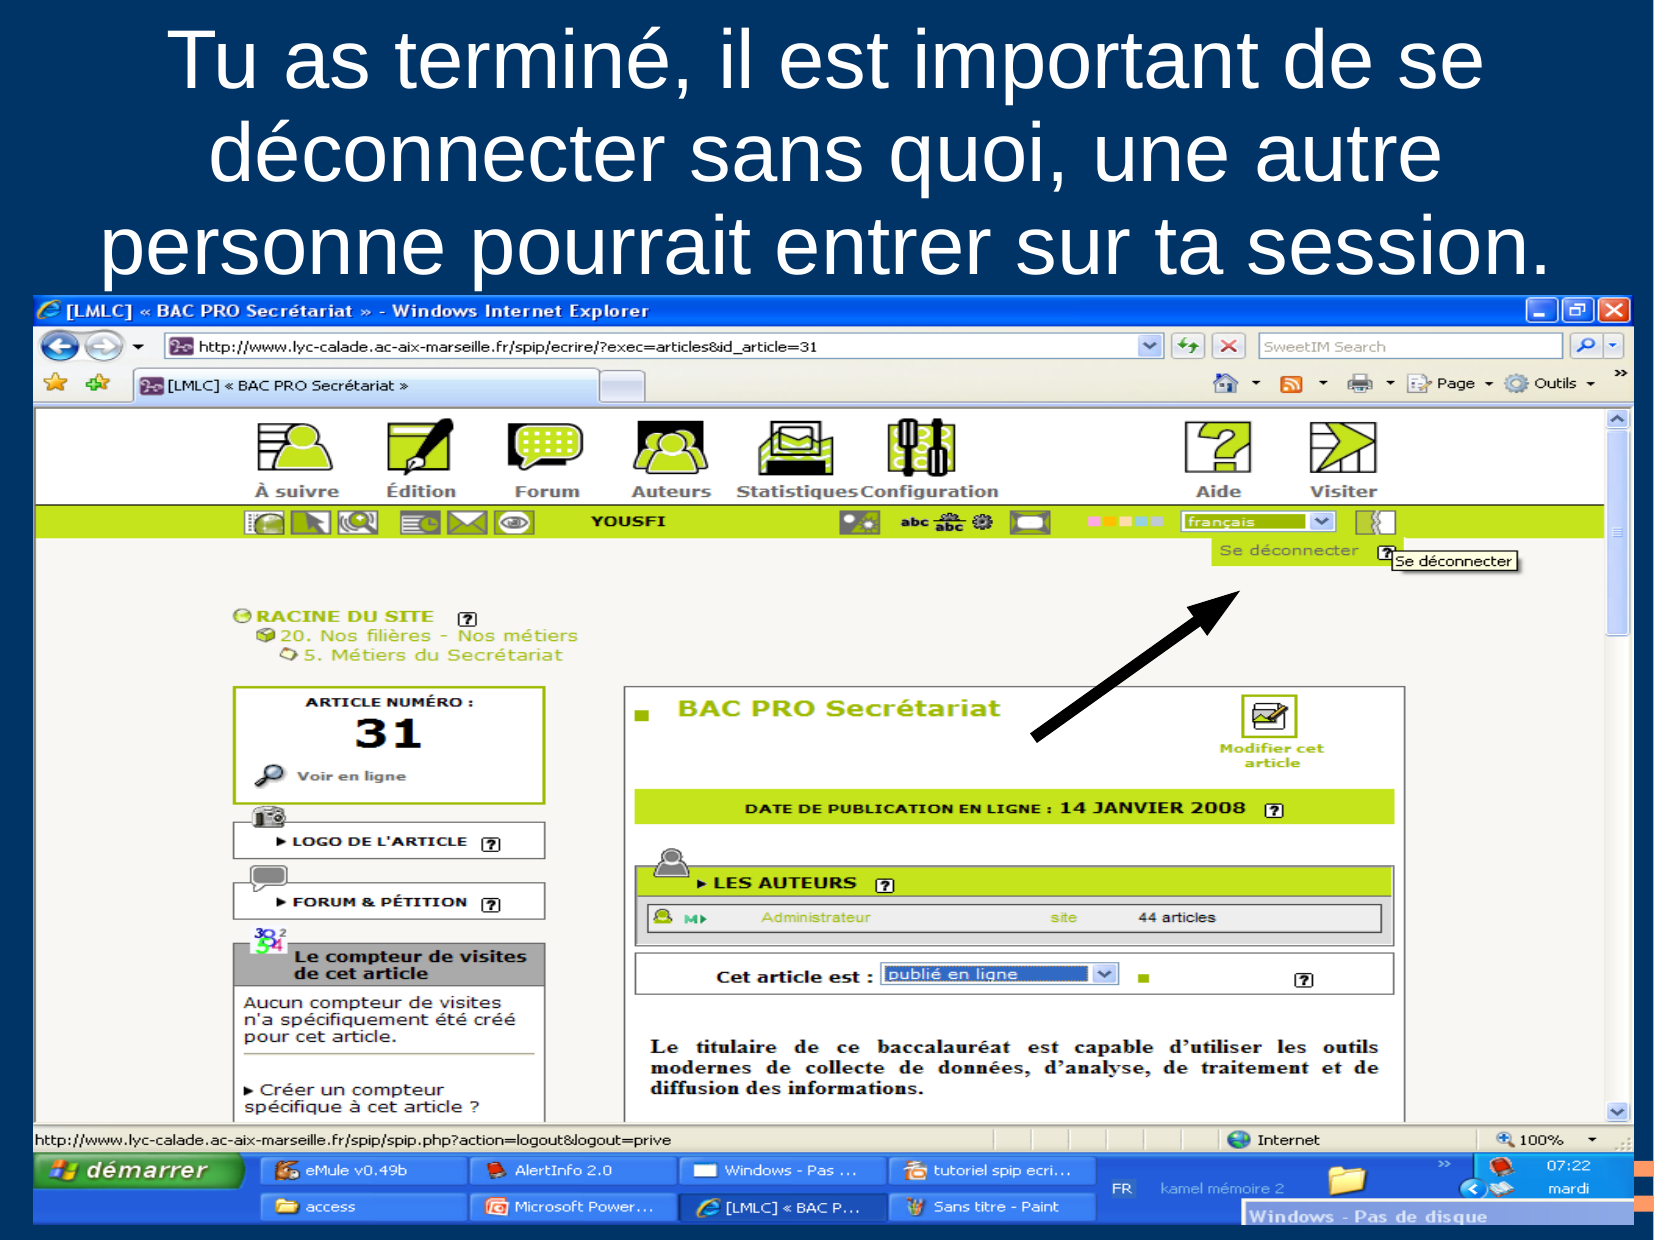

# Tu as terminé, il est important de se déconnecter sans quoi, une autre personne pourrait entrer sur ta session.